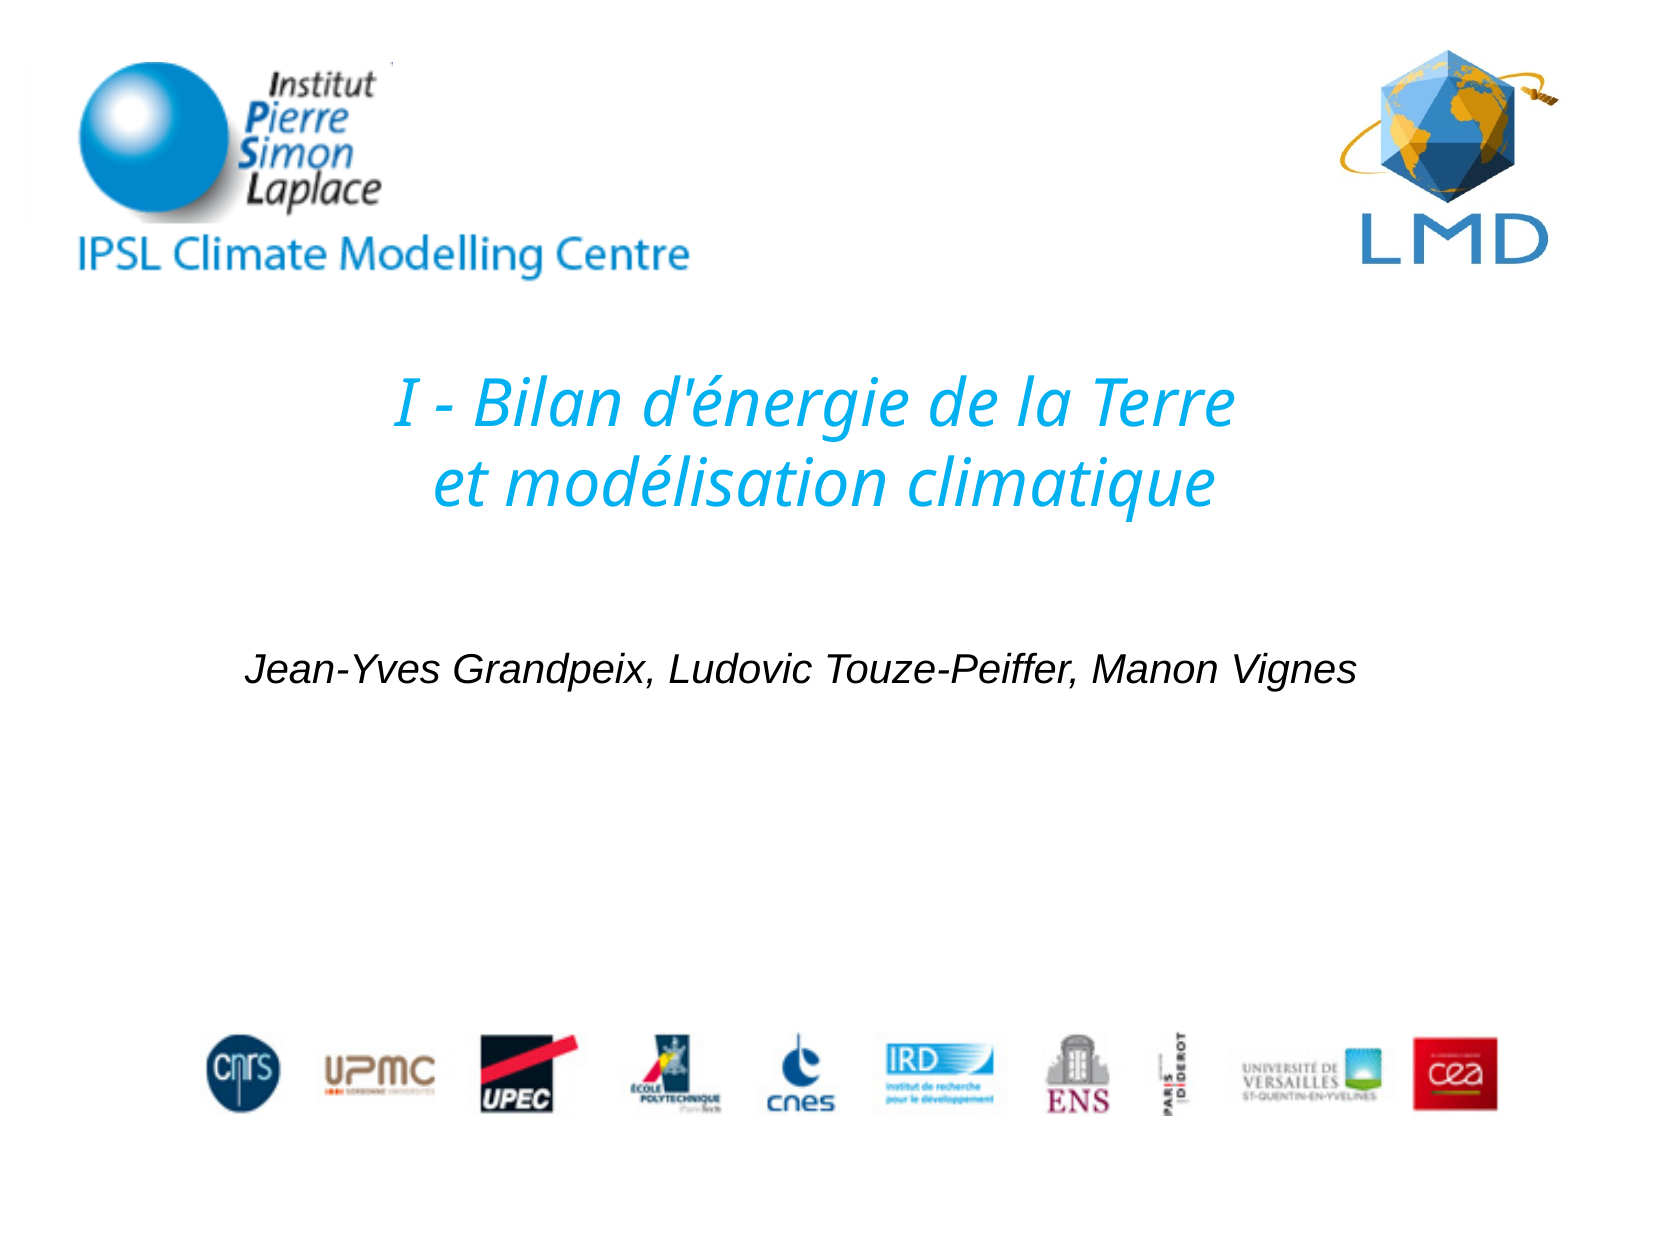

I - Bilan d'énergie de la Terre
et modélisation climatique
Jean-Yves Grandpeix, Ludovic Touze-Peiffer, Manon Vignes